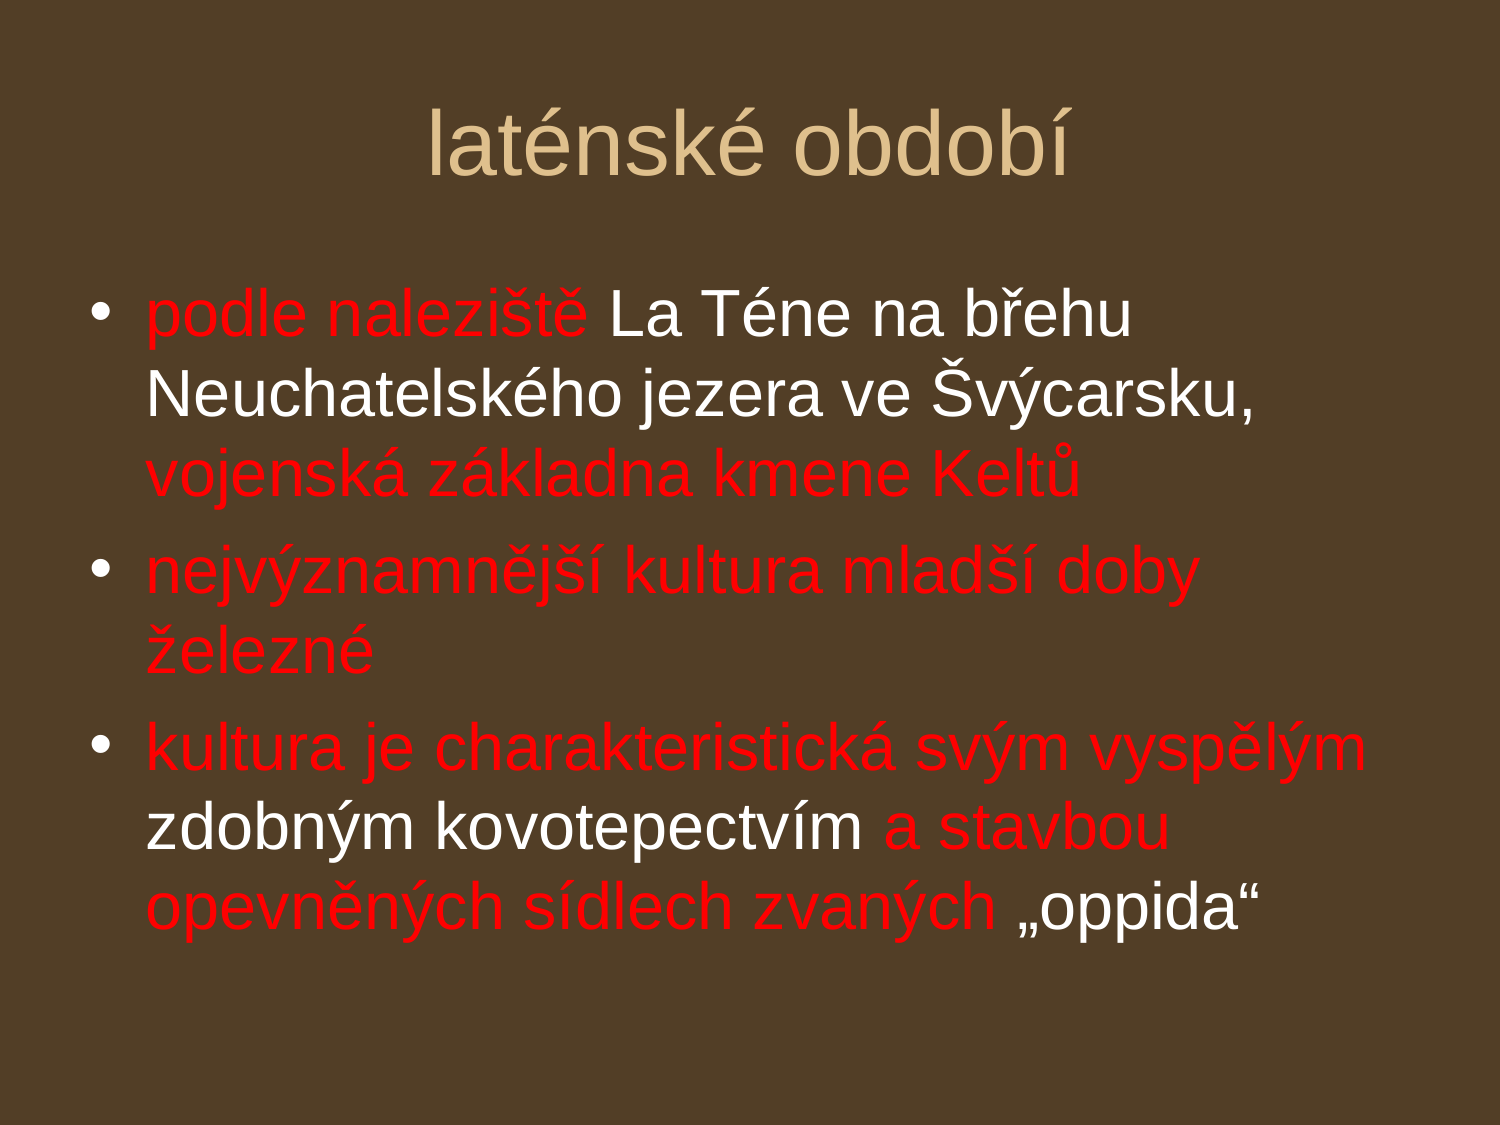

# laténské období
podle naleziště La Téne na břehu Neuchatelského jezera ve Švýcarsku, vojenská základna kmene Keltů
nejvýznamnější kultura mladší doby železné
kultura je charakteristická svým vyspělým zdobným kovotepectvím a stavbou opevněných sídlech zvaných „oppida“